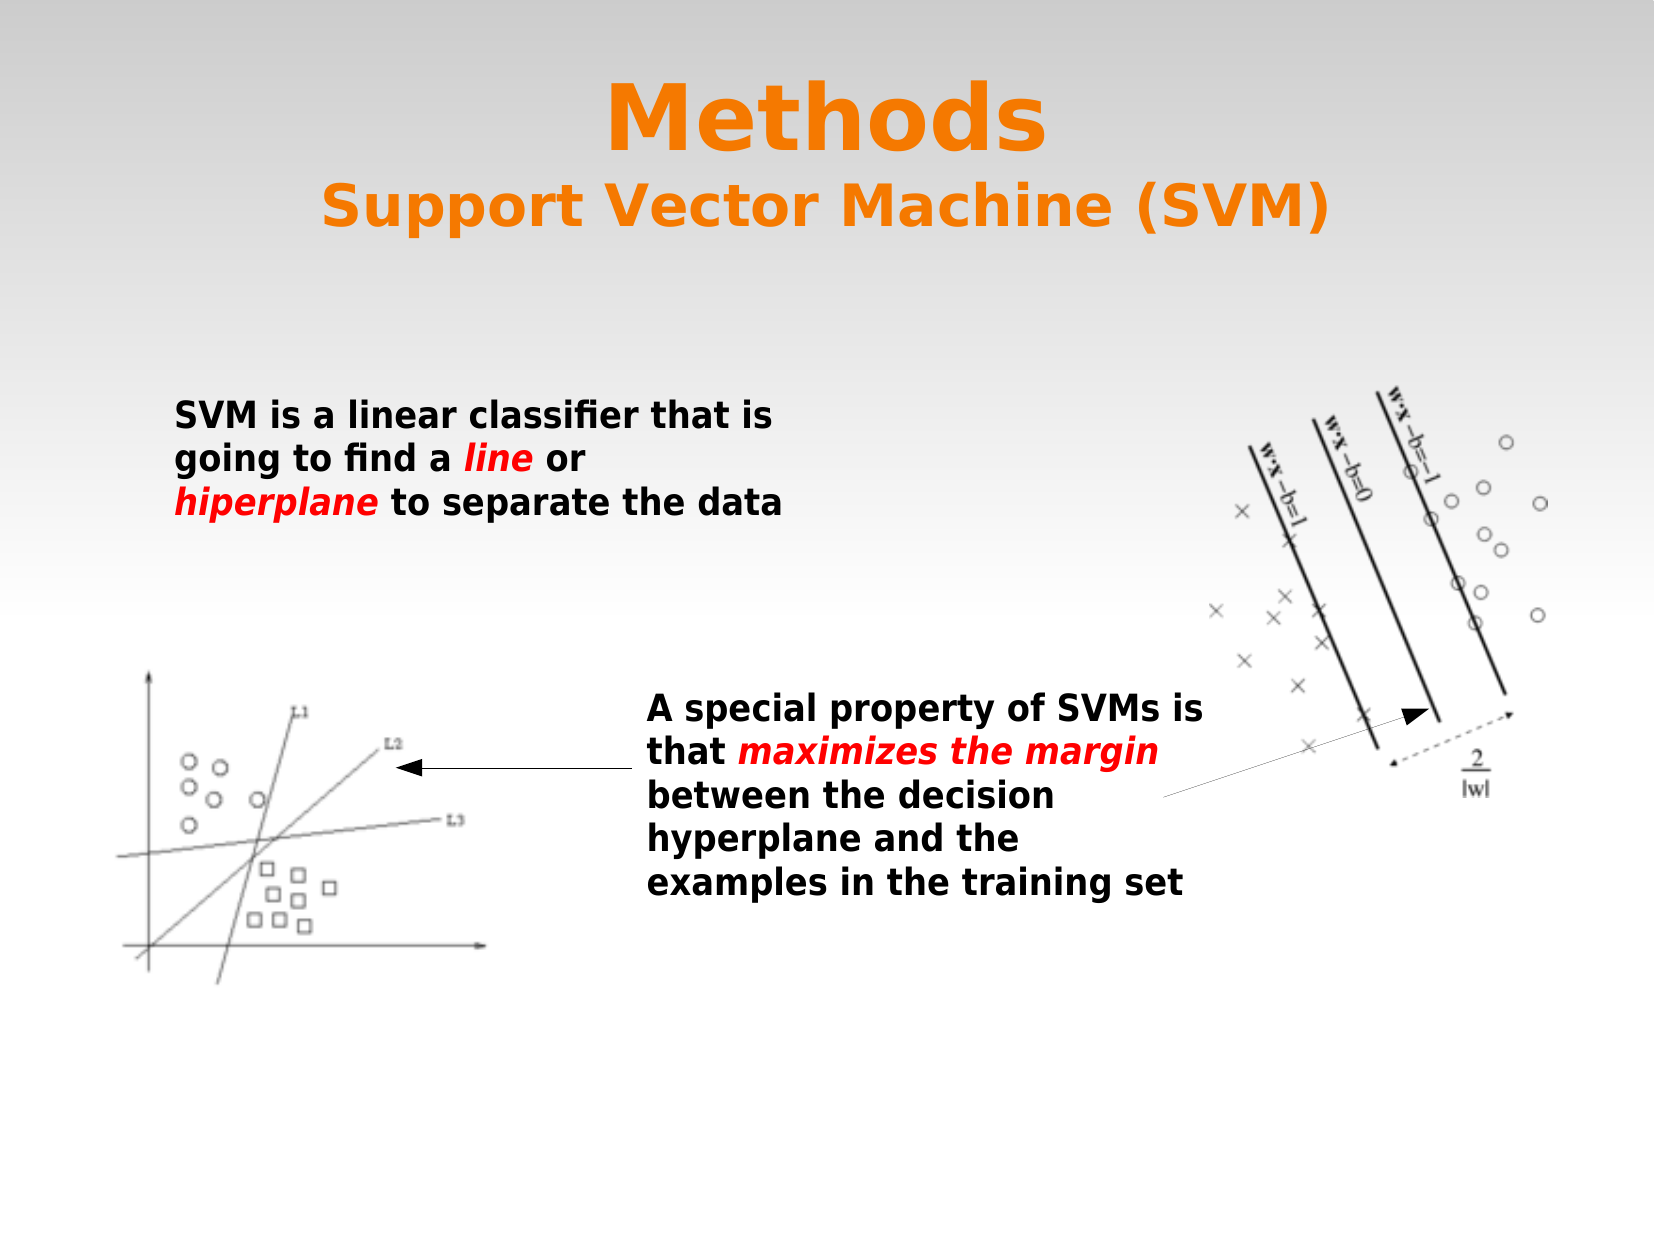

# Methods Support Vector Machine (SVM)
SVM is a linear classifier that is going to find a line or hiperplane to separate the data
A special property of SVMs is that maximizes the margin between the decision hyperplane and the examples in the training set